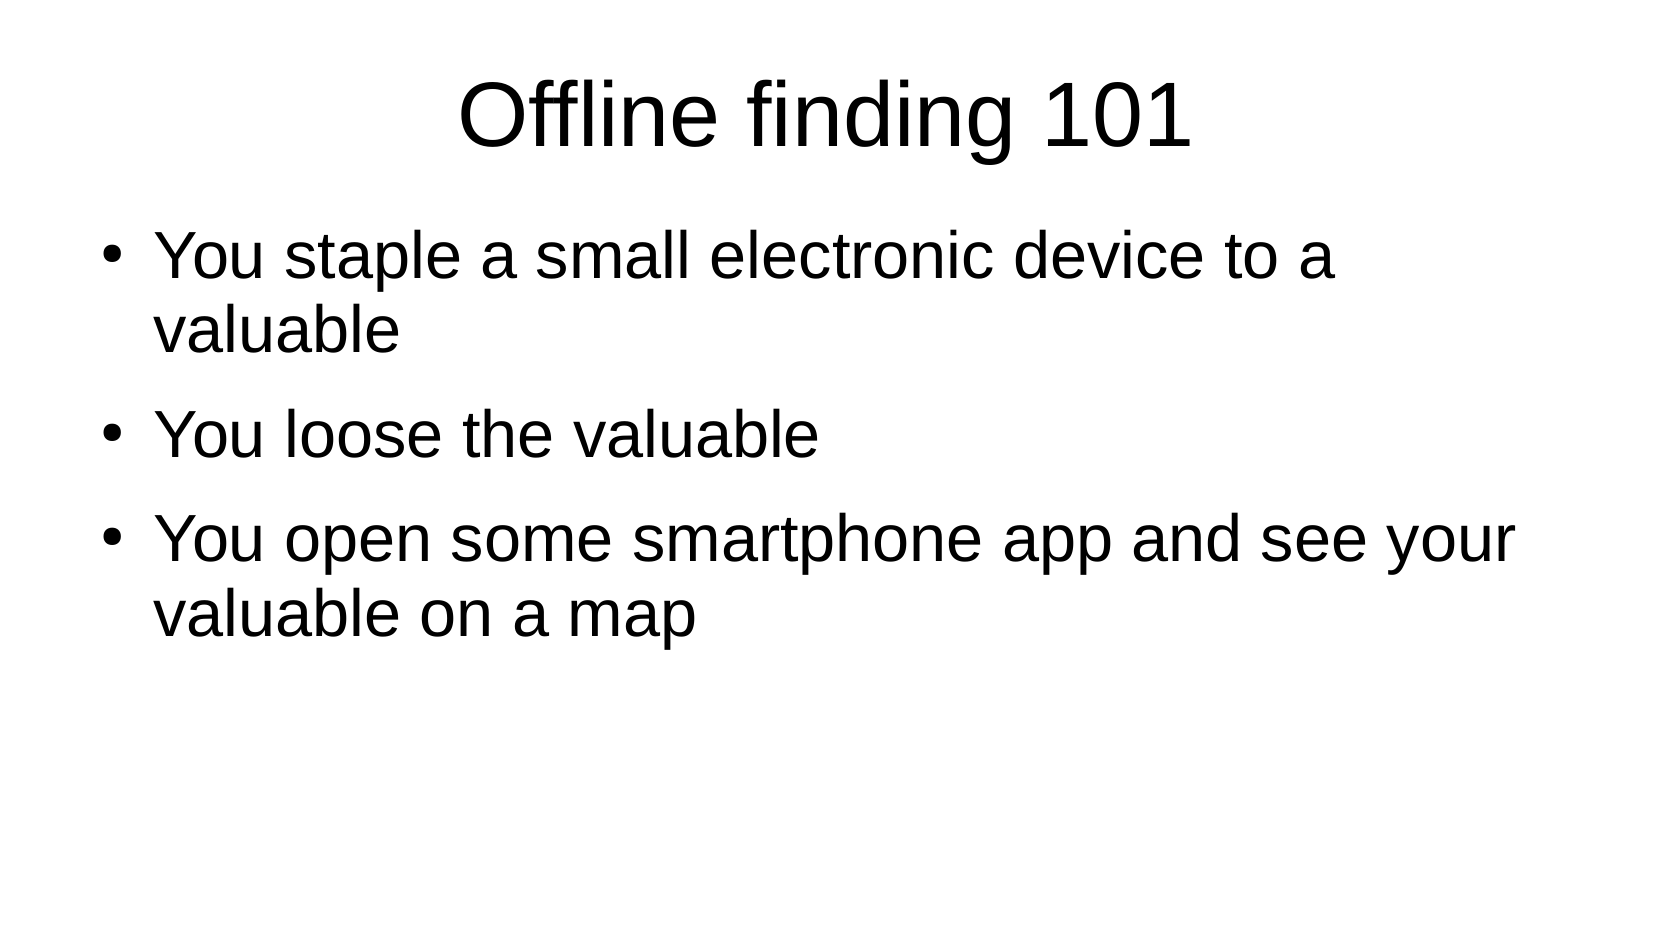

# Offline finding 101
You staple a small electronic device to a valuable
You loose the valuable
You open some smartphone app and see your valuable on a map